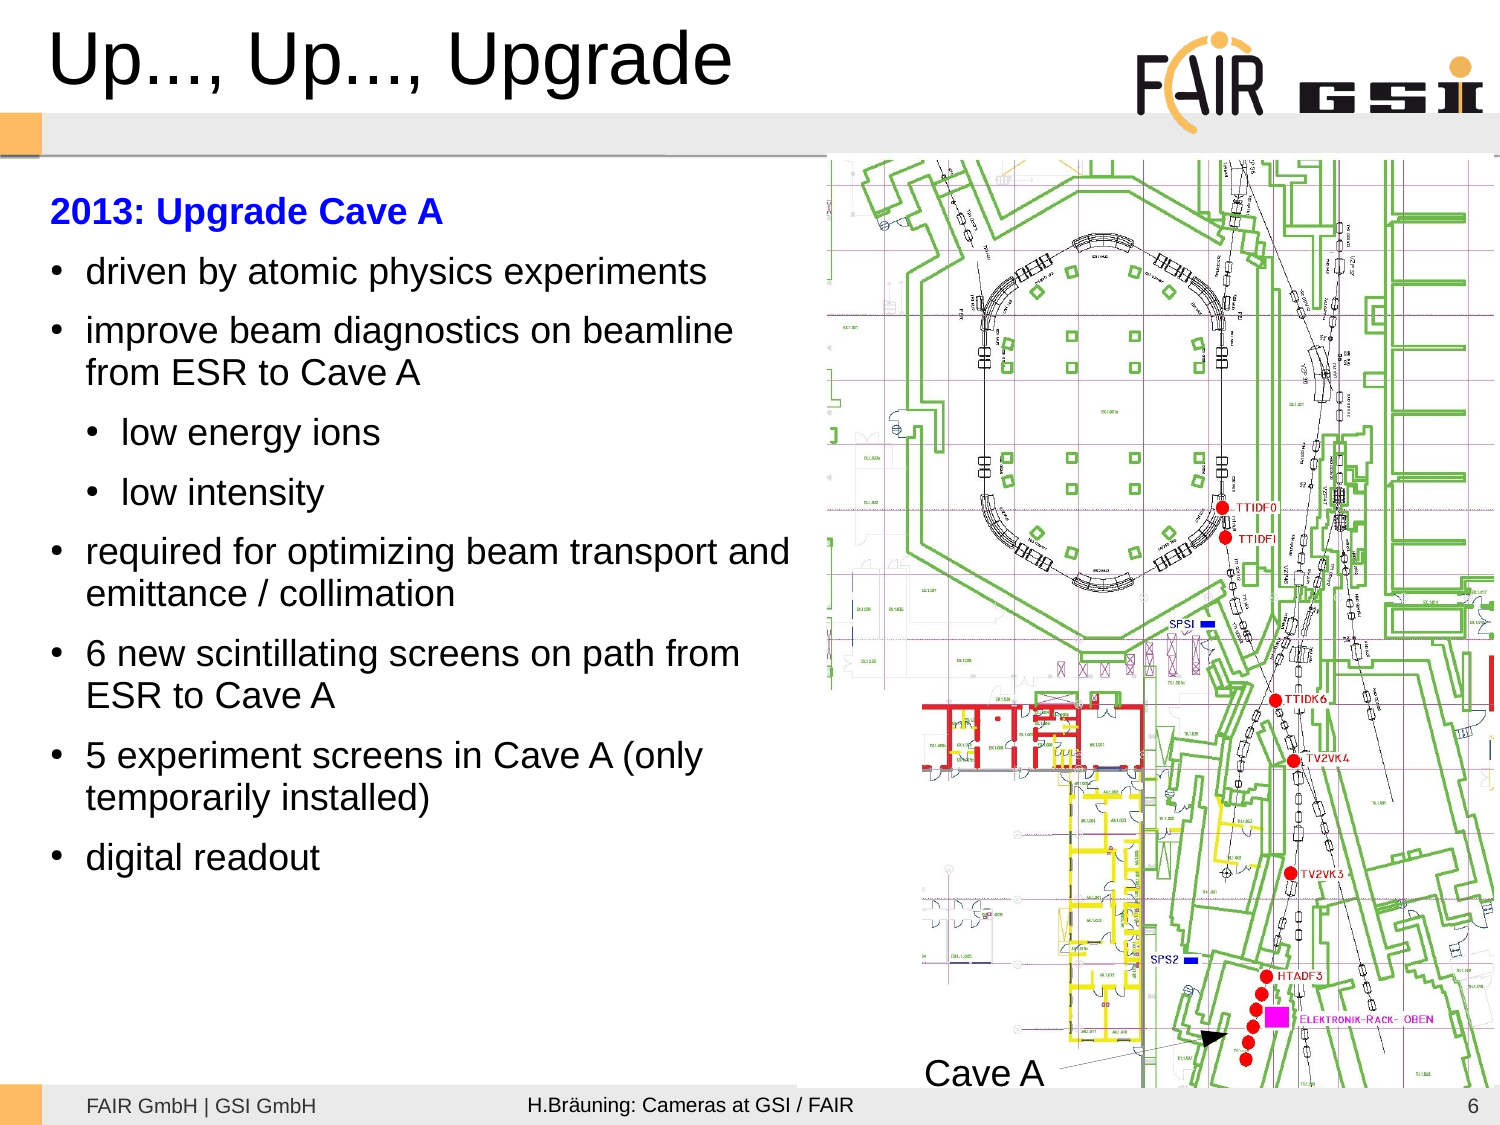

# Up..., Up..., Upgrade
2013: Upgrade Cave A
driven by atomic physics experiments
improve beam diagnostics on beamline from ESR to Cave A
low energy ions
low intensity
required for optimizing beam transport and emittance / collimation
6 new scintillating screens on path from ESR to Cave A
5 experiment screens in Cave A (only temporarily installed)
digital readout
Cave A
6
Harald Bräuning / GSI